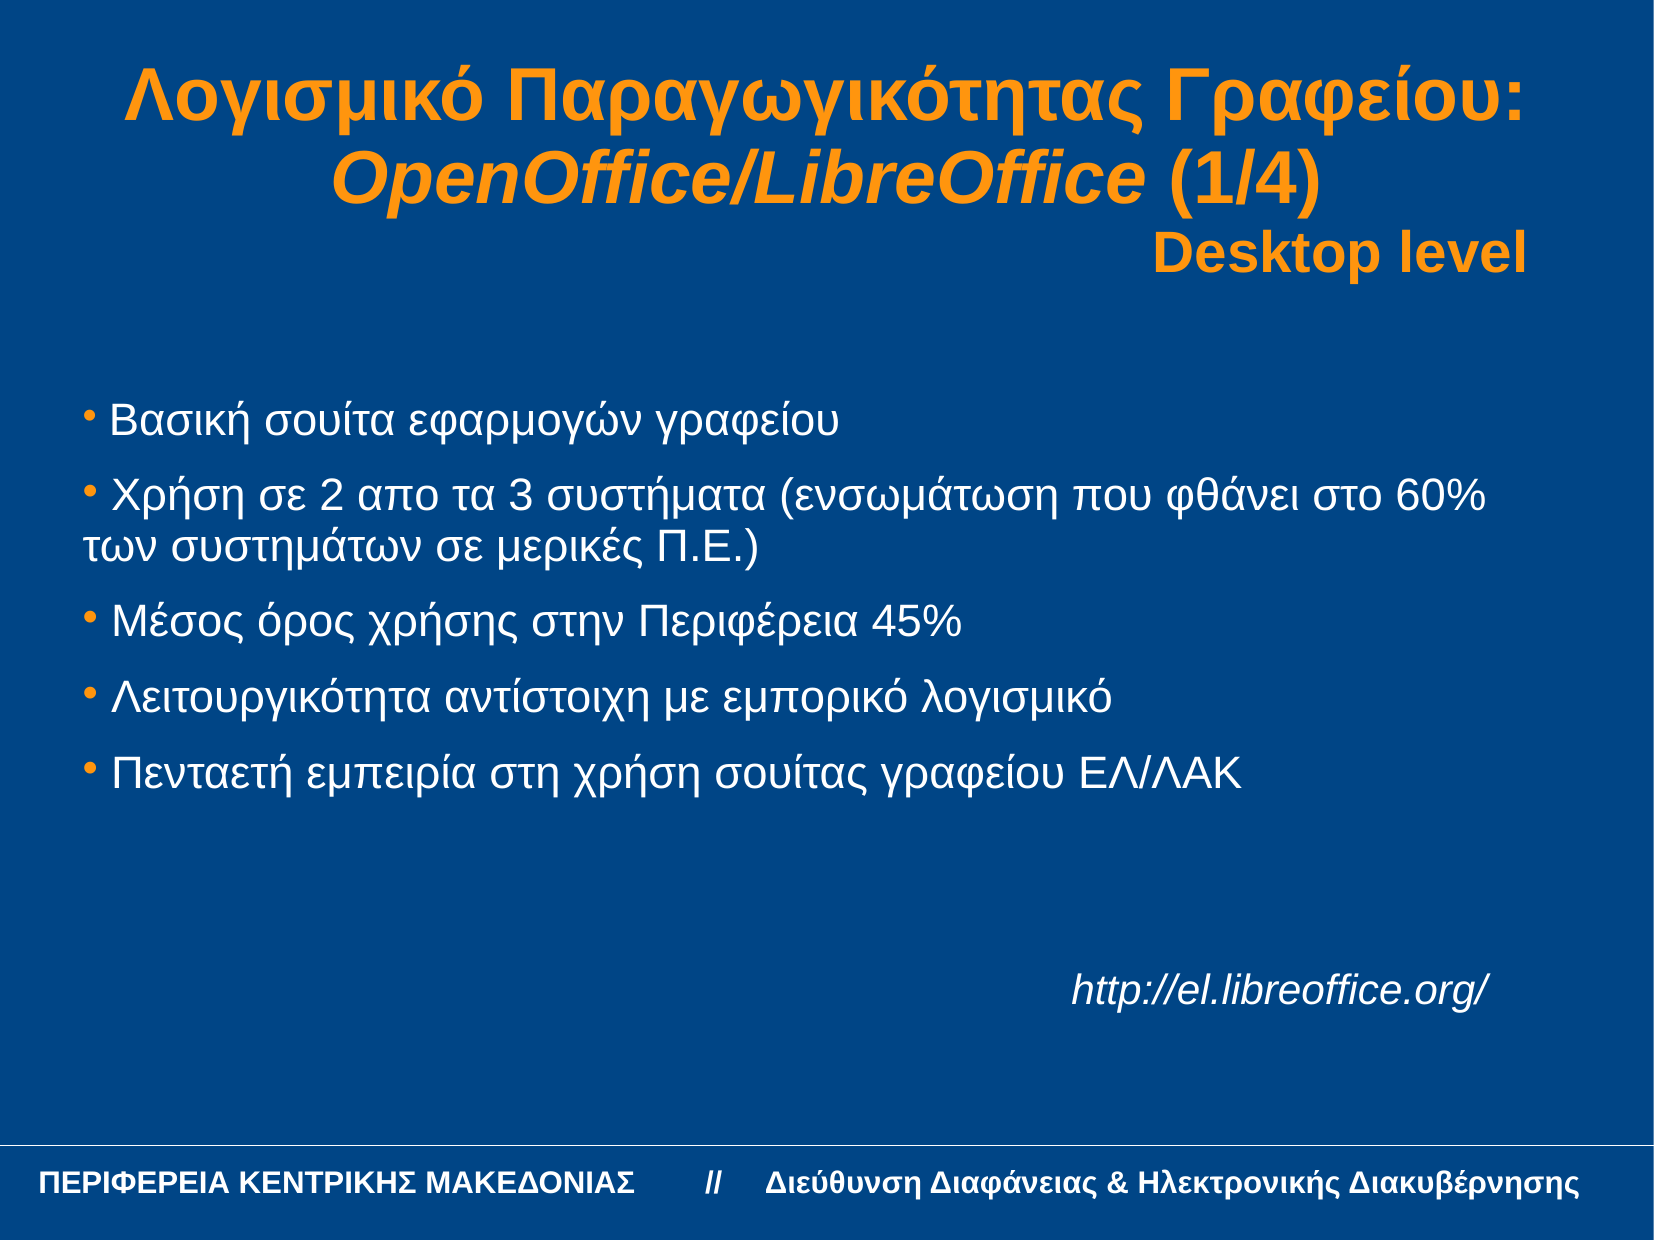

Λογισμικό Παραγωγικότητας Γραφείου: OpenOffice/LibreOffice (1/4)
Desktop level
# Βασική σουίτα εφαρμογών γραφείου
 Xρήση σε 2 απο τα 3 συστήματα (ενσωμάτωση που φθάνει στο 60% των συστημάτων σε μερικές Π.Ε.)
 Μέσος όρος χρήσης στην Περιφέρεια 45%
 Λειτουργικότητα αντίστοιχη με εμπορικό λογισμικό
 Πενταετή εμπειρία στη χρήση σουίτας γραφείου ΕΛ/ΛΑΚ
http://el.libreoffice.org/
ΠΕΡΙΦΕΡΕΙΑ ΚΕΝΤΡΙΚΗΣ ΜΑΚΕΔΟΝΙΑΣ // Διεύθυνση Διαφάνειας & Ηλεκτρονικής Διακυβέρνησης